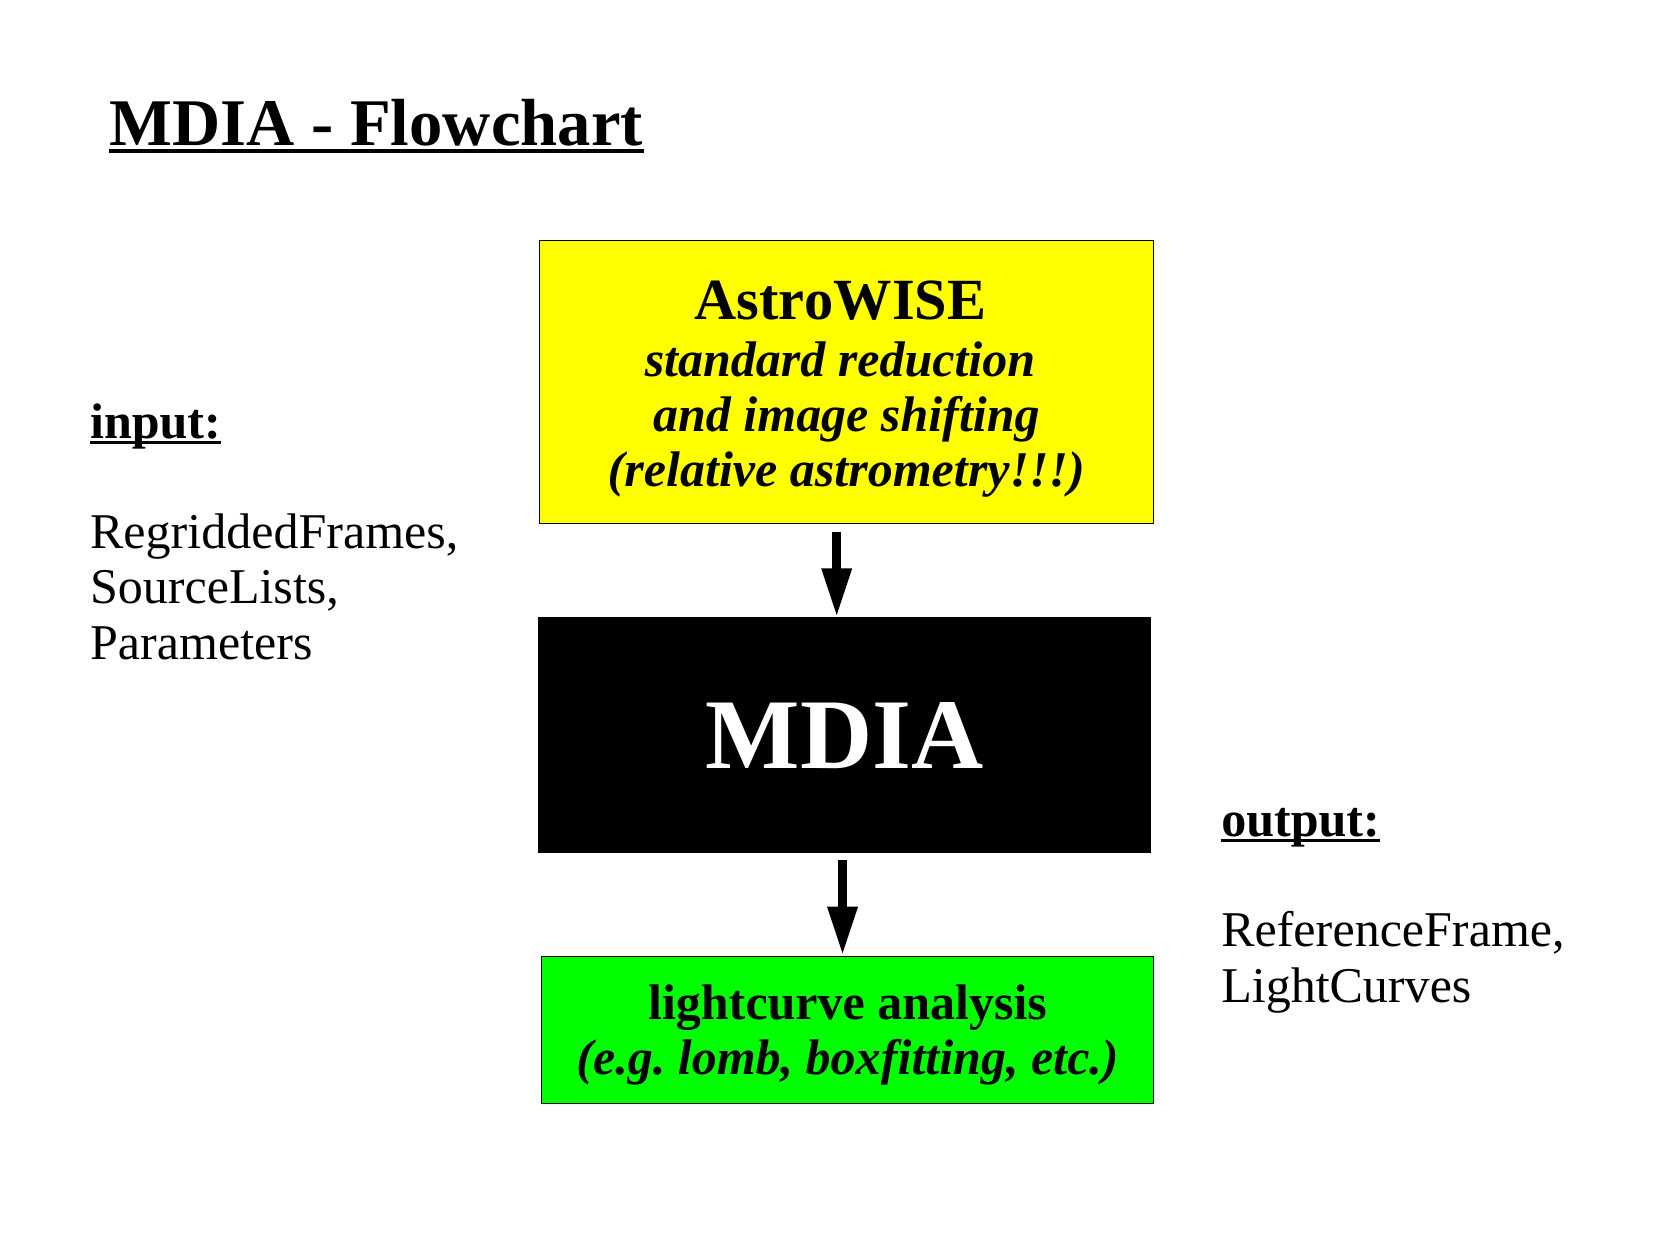

MDIA - Flowchart
AstroWISE
standard reduction
and image shifting
(relative astrometry!!!)
input:
RegriddedFrames,
SourceLists,
Parameters
MDIA
output:
ReferenceFrame,
LightCurves
lightcurve analysis
(e.g. lomb, boxfitting, etc.)